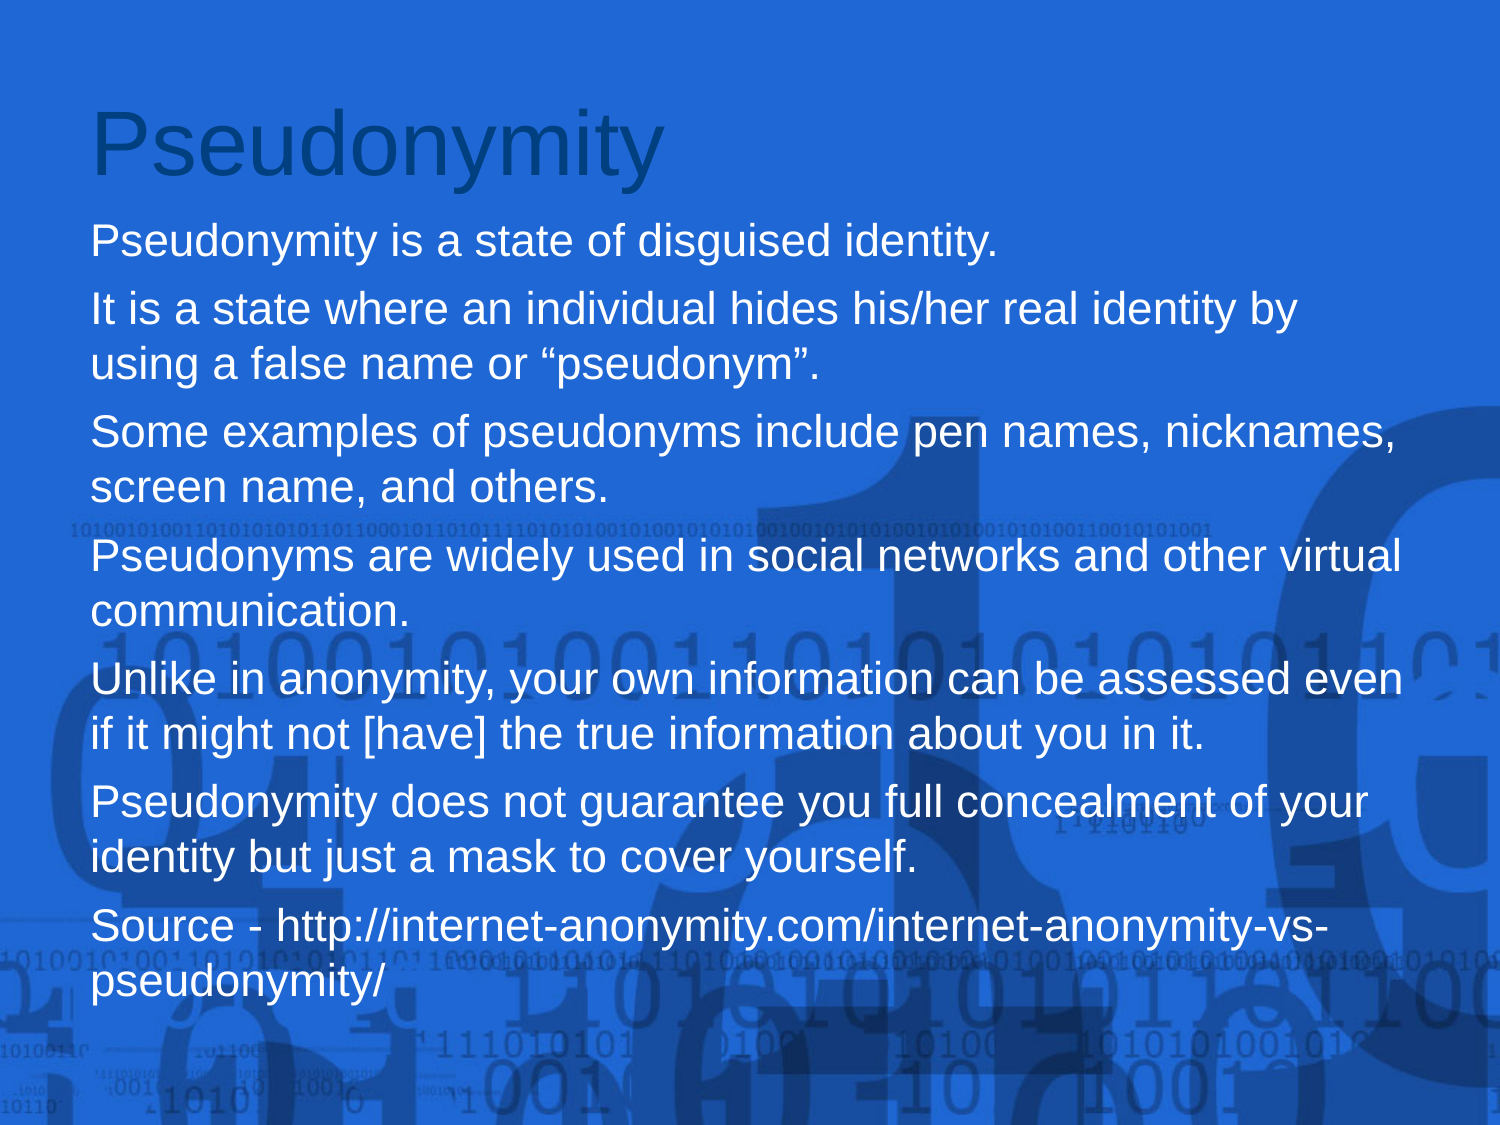

# Pseudonymity
Pseudonymity is a state of disguised identity.
It is a state where an individual hides his/her real identity by using a false name or “pseudonym”.
Some examples of pseudonyms include pen names, nicknames, screen name, and others.
Pseudonyms are widely used in social networks and other virtual communication.
Unlike in anonymity, your own information can be assessed even if it might not [have] the true information about you in it.
Pseudonymity does not guarantee you full concealment of your identity but just a mask to cover yourself.
Source - http://internet-anonymity.com/internet-anonymity-vs-pseudonymity/